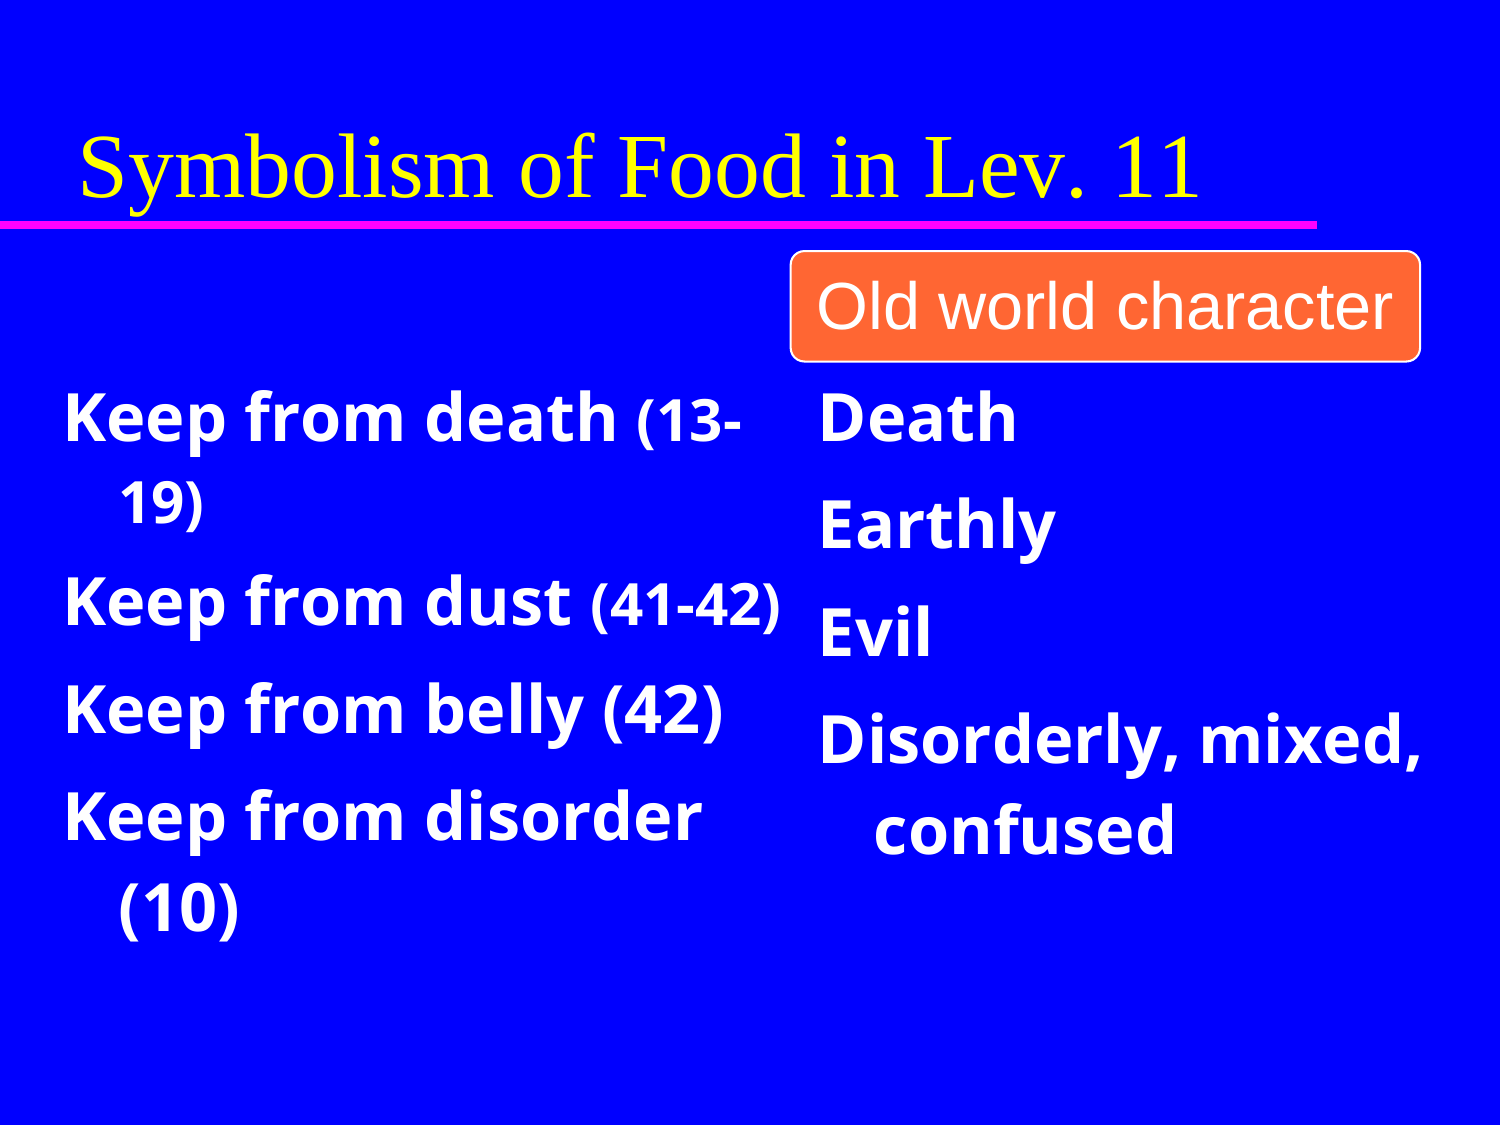

# Symbolism of Food in Lev. 11
Old world character
Keep from death (13-19)
Keep from dust (41-42)
Keep from belly (42)
Keep from disorder (10)
Death
Earthly
Evil
Disorderly, mixed, confused